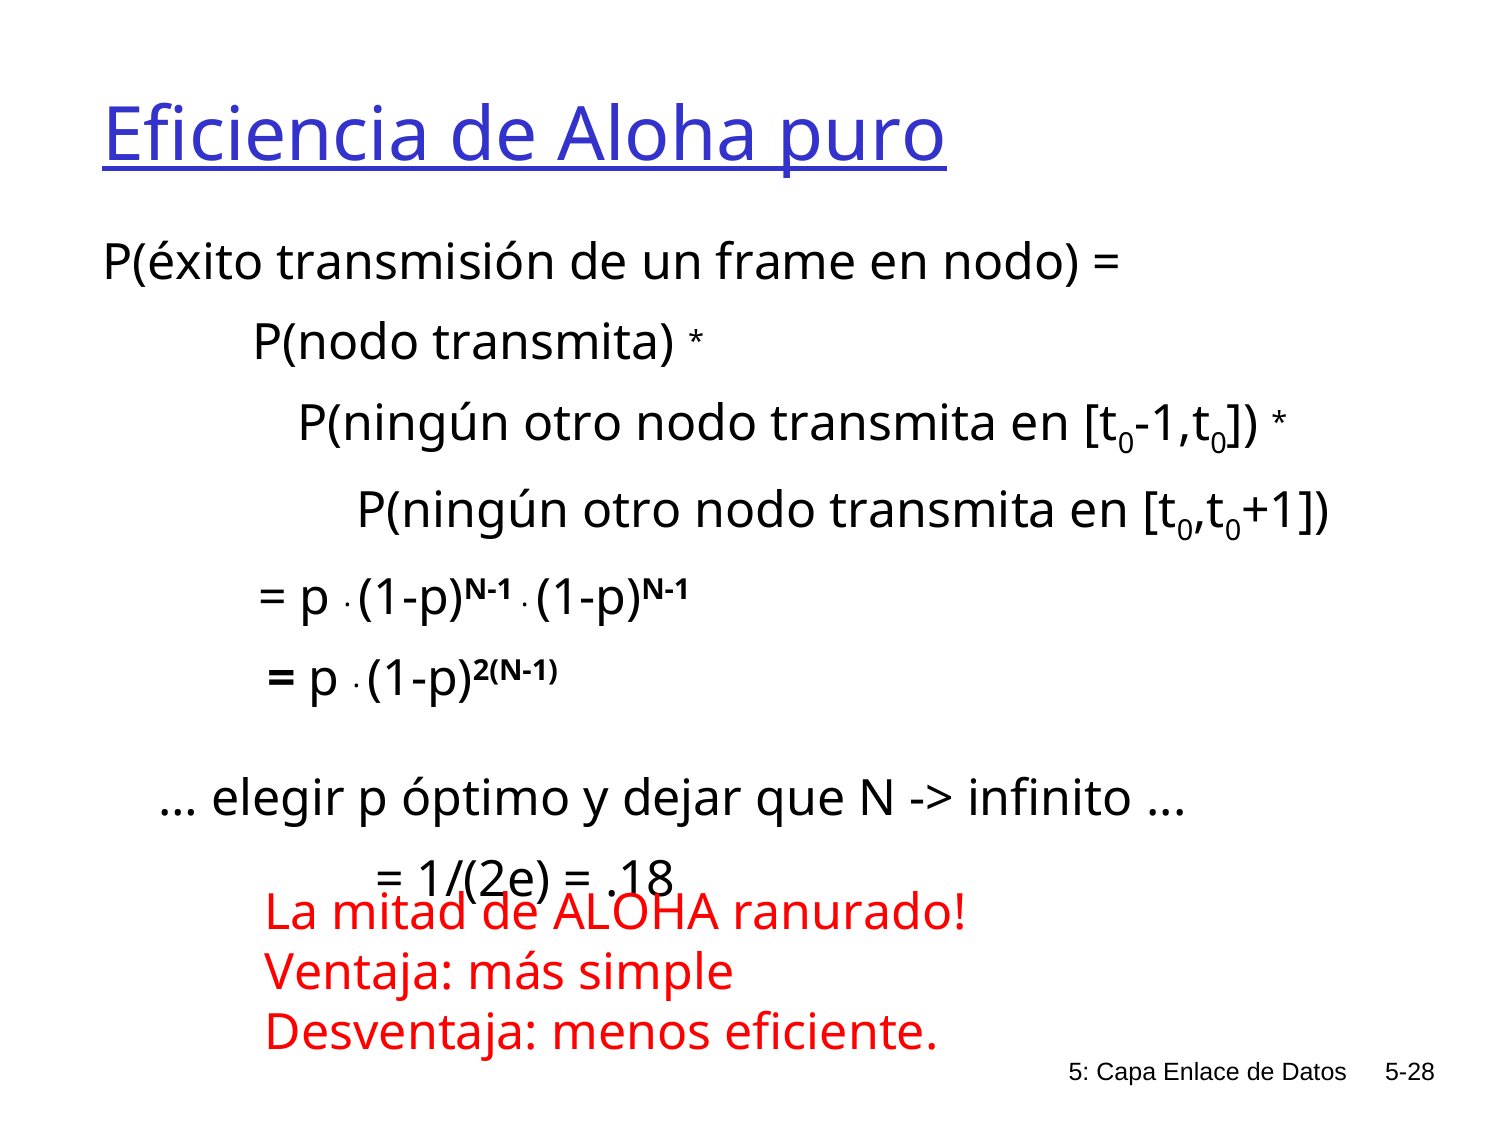

# Eficiencia de Aloha puro
P(éxito transmisión de un frame en nodo) =
		P(nodo transmita) *
 P(ningún otro nodo transmita en [t0-1,t0]) *
		 P(ningún otro nodo transmita en [t0,t0+1])
 = p . (1-p)N-1 . (1-p)N-1
 = p . (1-p)2(N-1)
… elegir p óptimo y dejar que N -> infinito ...
 = 1/(2e) = .18
La mitad de ALOHA ranurado!
Ventaja: más simple
Desventaja: menos eficiente.
28